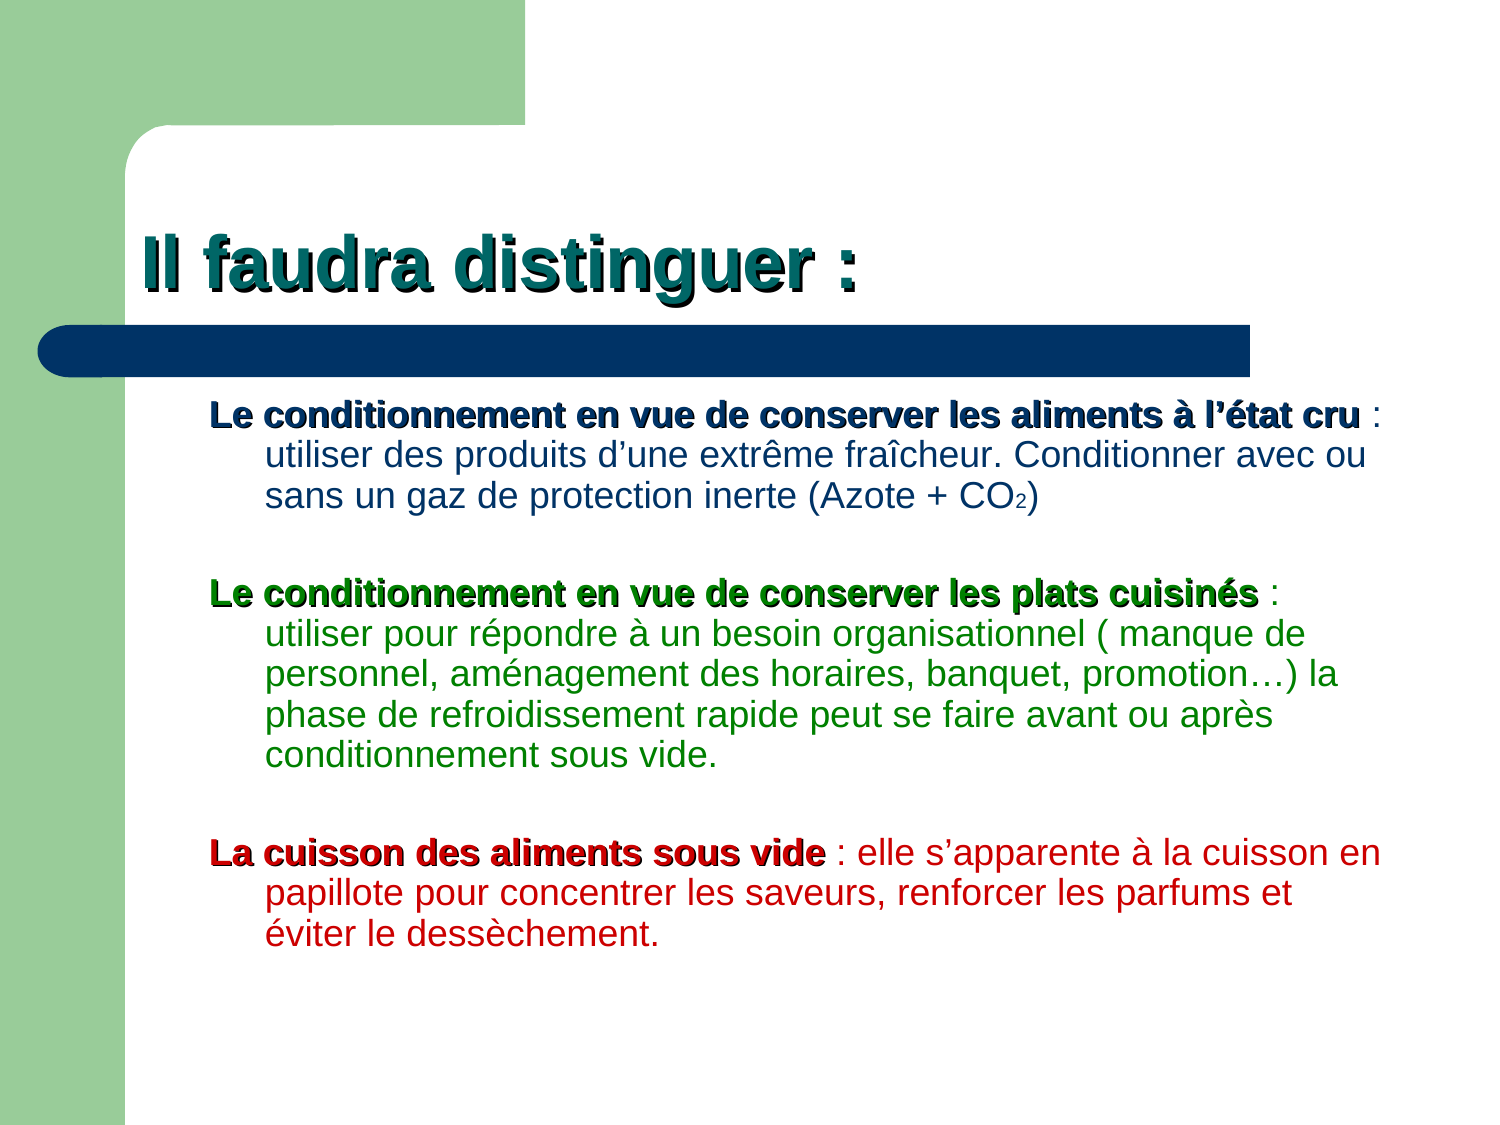

# Il faudra distinguer :
Le conditionnement en vue de conserver les aliments à l’état cru : utiliser des produits d’une extrême fraîcheur. Conditionner avec ou sans un gaz de protection inerte (Azote + CO2)
Le conditionnement en vue de conserver les plats cuisinés : utiliser pour répondre à un besoin organisationnel ( manque de personnel, aménagement des horaires, banquet, promotion…) la phase de refroidissement rapide peut se faire avant ou après conditionnement sous vide.
La cuisson des aliments sous vide : elle s’apparente à la cuisson en papillote pour concentrer les saveurs, renforcer les parfums et éviter le dessèchement.